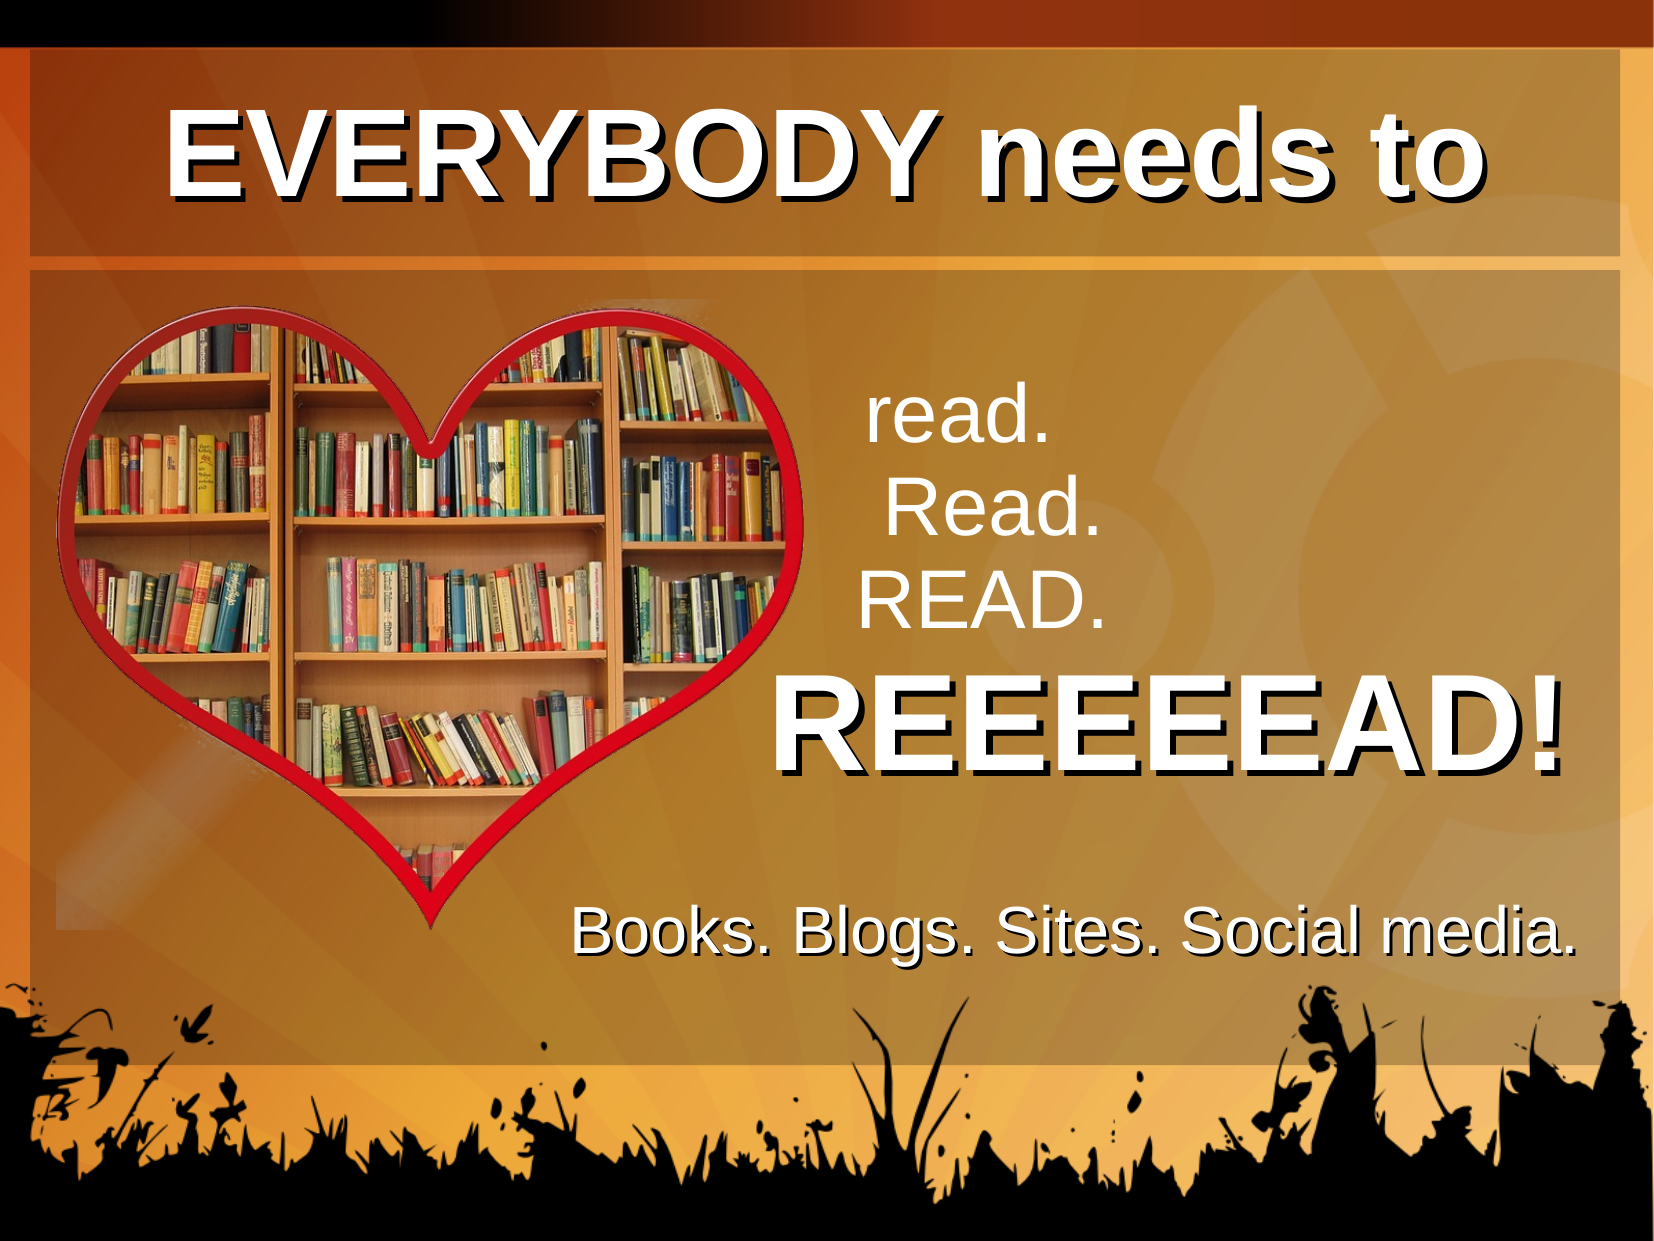

# EVERYBODY needs to
 read.
 Read.
 READ.
 REEEEEAD!
 Books. Blogs. Sites. Social media.